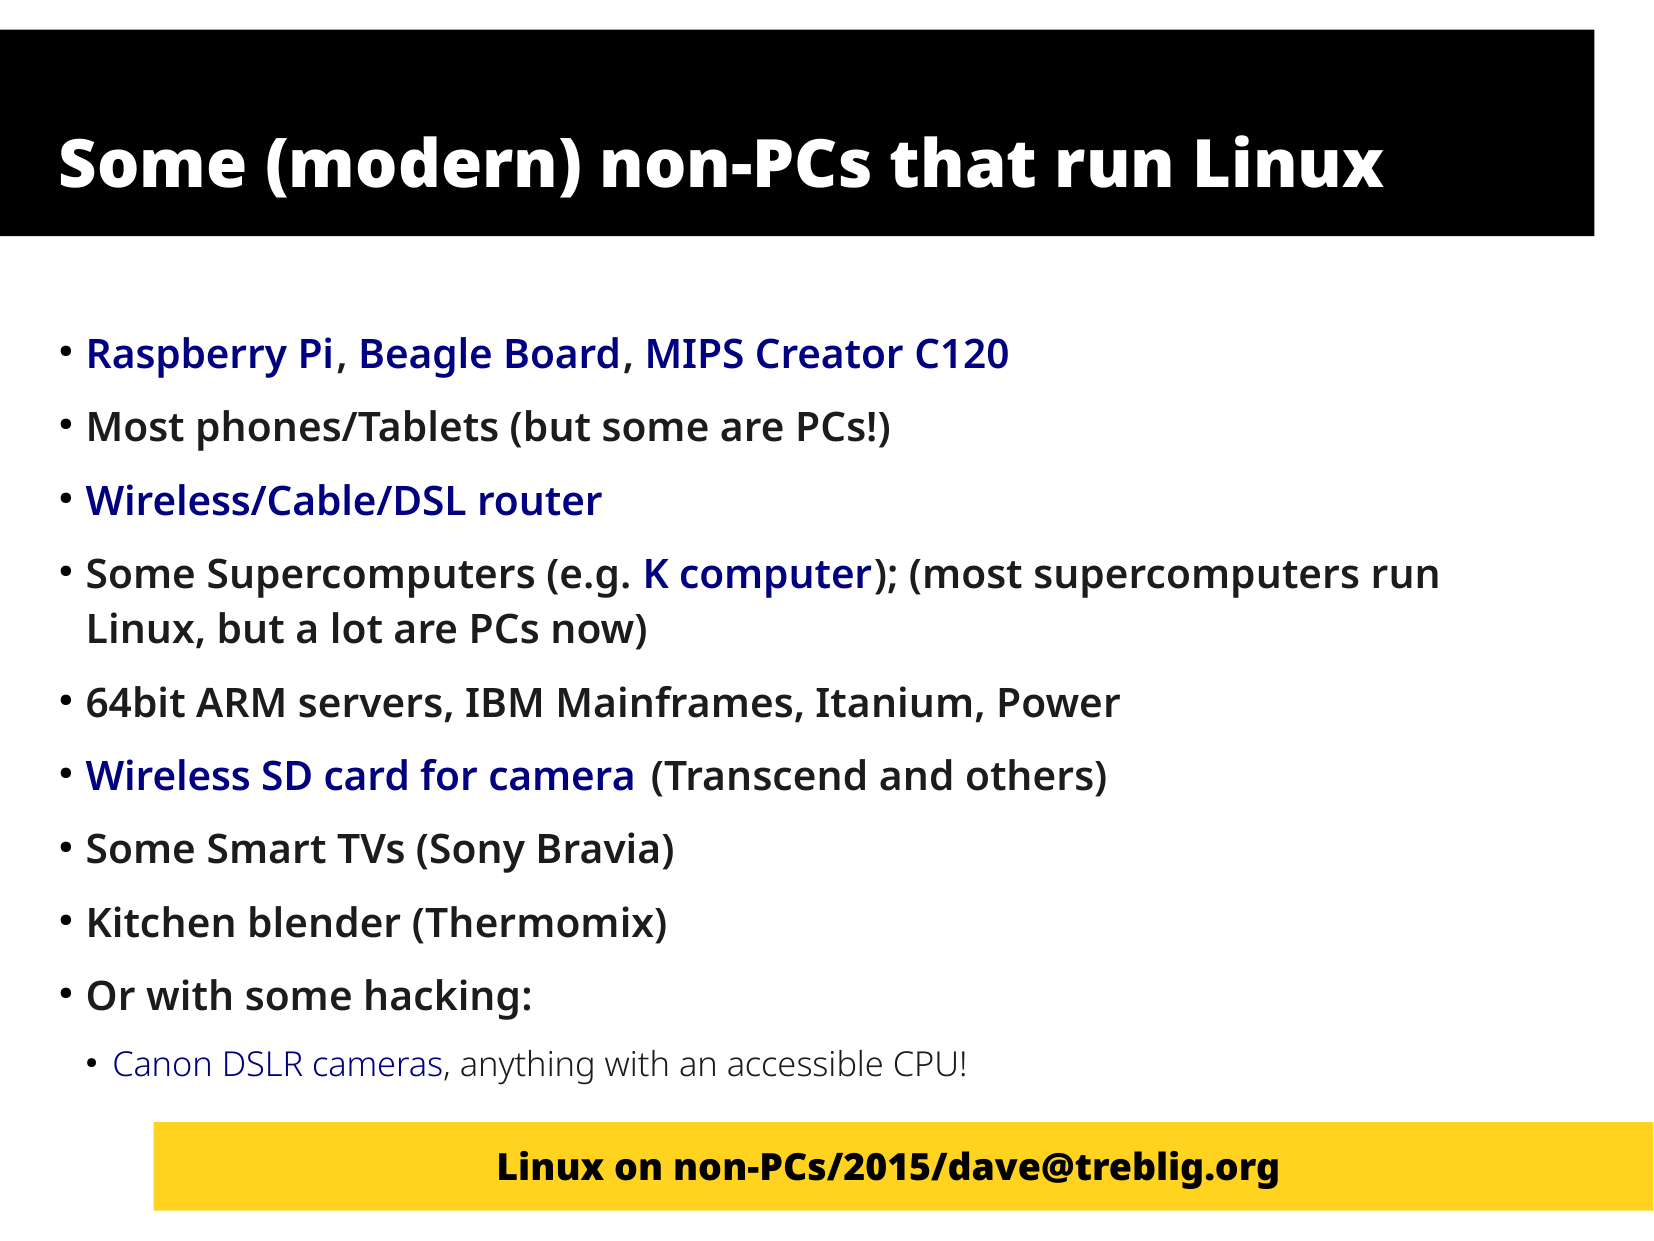

# Some (modern) non-PCs that run Linux
Raspberry Pi, Beagle Board, MIPS Creator C120
Most phones/Tablets (but some are PCs!)
Wireless/Cable/DSL router
Some Supercomputers (e.g. K computer); (most supercomputers run Linux, but a lot are PCs now)
64bit ARM servers, IBM Mainframes, Itanium, Power
Wireless SD card for camera (Transcend and others)
Some Smart TVs (Sony Bravia)
Kitchen blender (Thermomix)
Or with some hacking:
Canon DSLR cameras, anything with an accessible CPU!